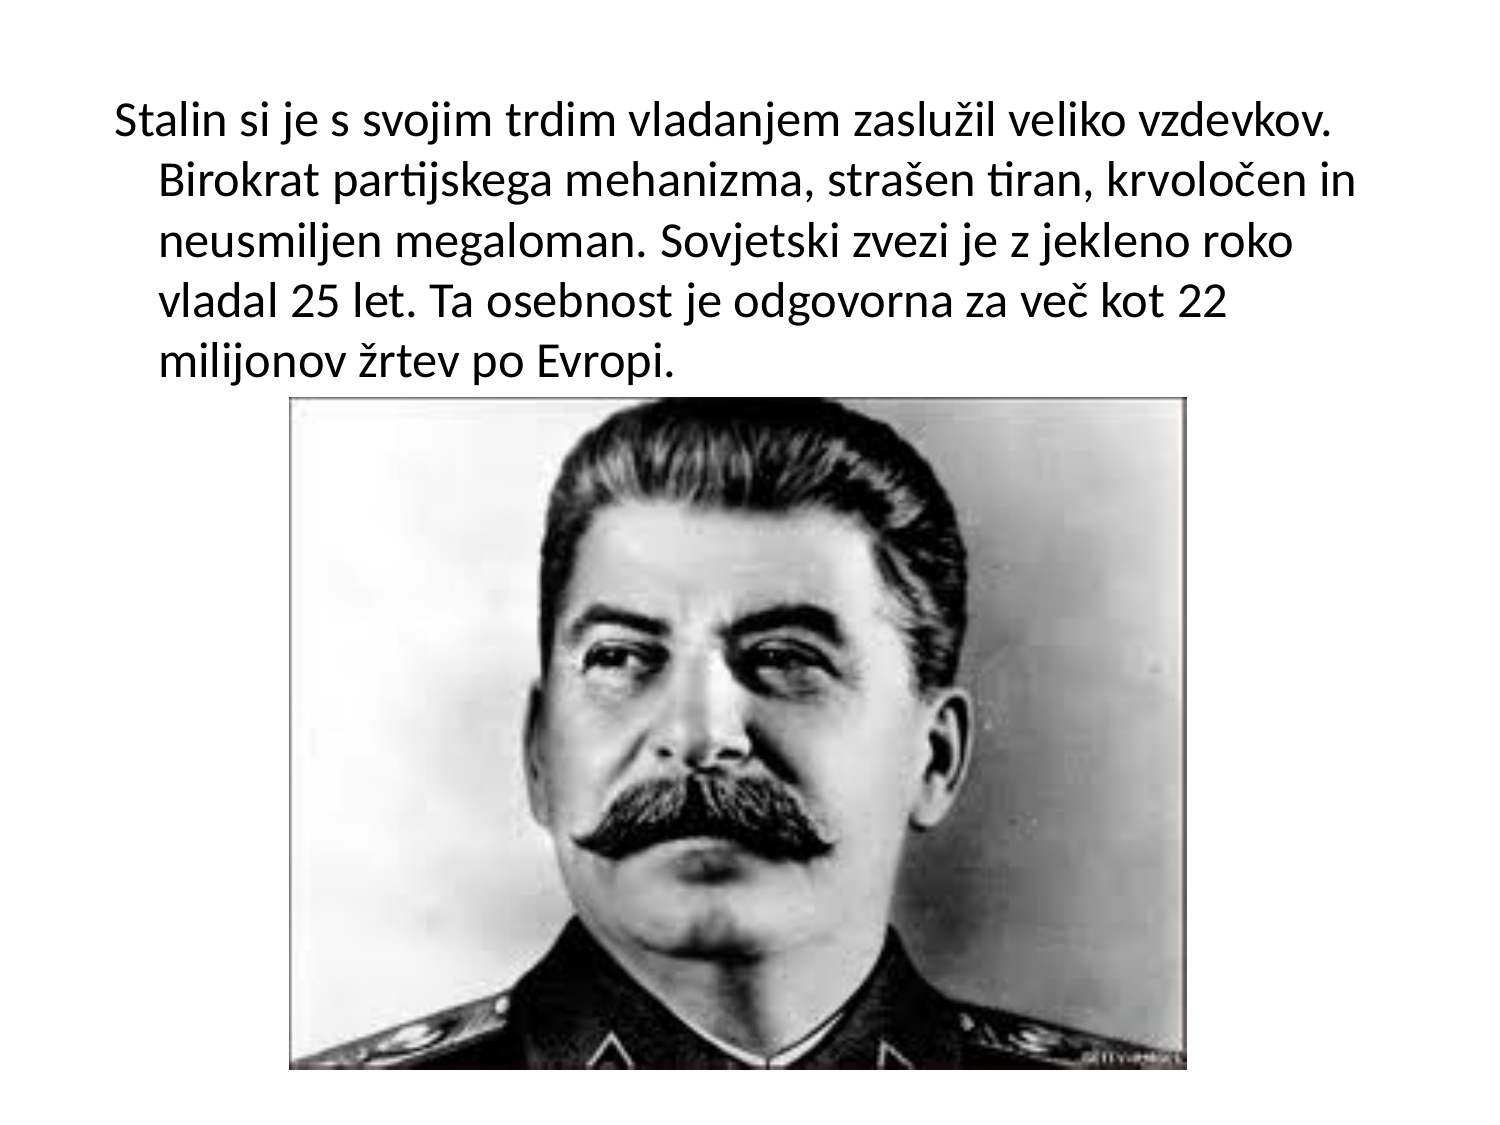

# Stalin si je s svojim trdim vladanjem zaslužil veliko vzdevkov. Birokrat partijskega mehanizma, strašen tiran, krvoločen in neusmiljen megaloman. Sovjetski zvezi je z jekleno roko vladal 25 let. Ta osebnost je odgovorna za več kot 22 milijonov žrtev po Evropi.